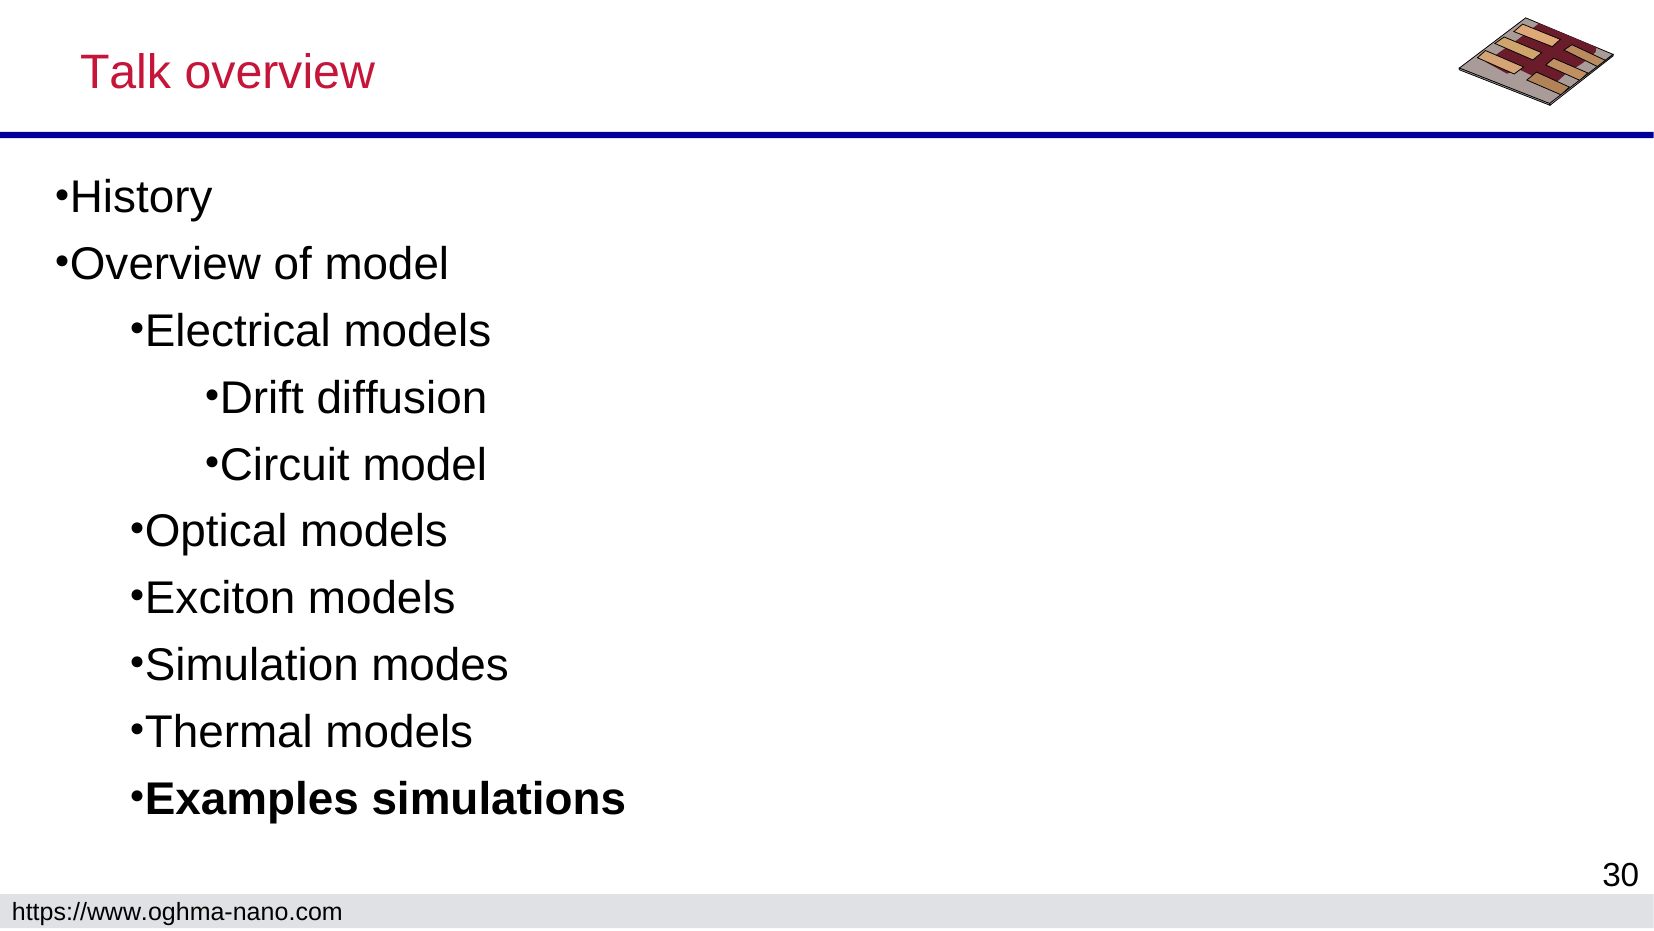

# Talk overview
History
Overview of model
Electrical models
Drift diffusion
Circuit model
Optical models
Exciton models
Simulation modes
Thermal models
Examples simulations